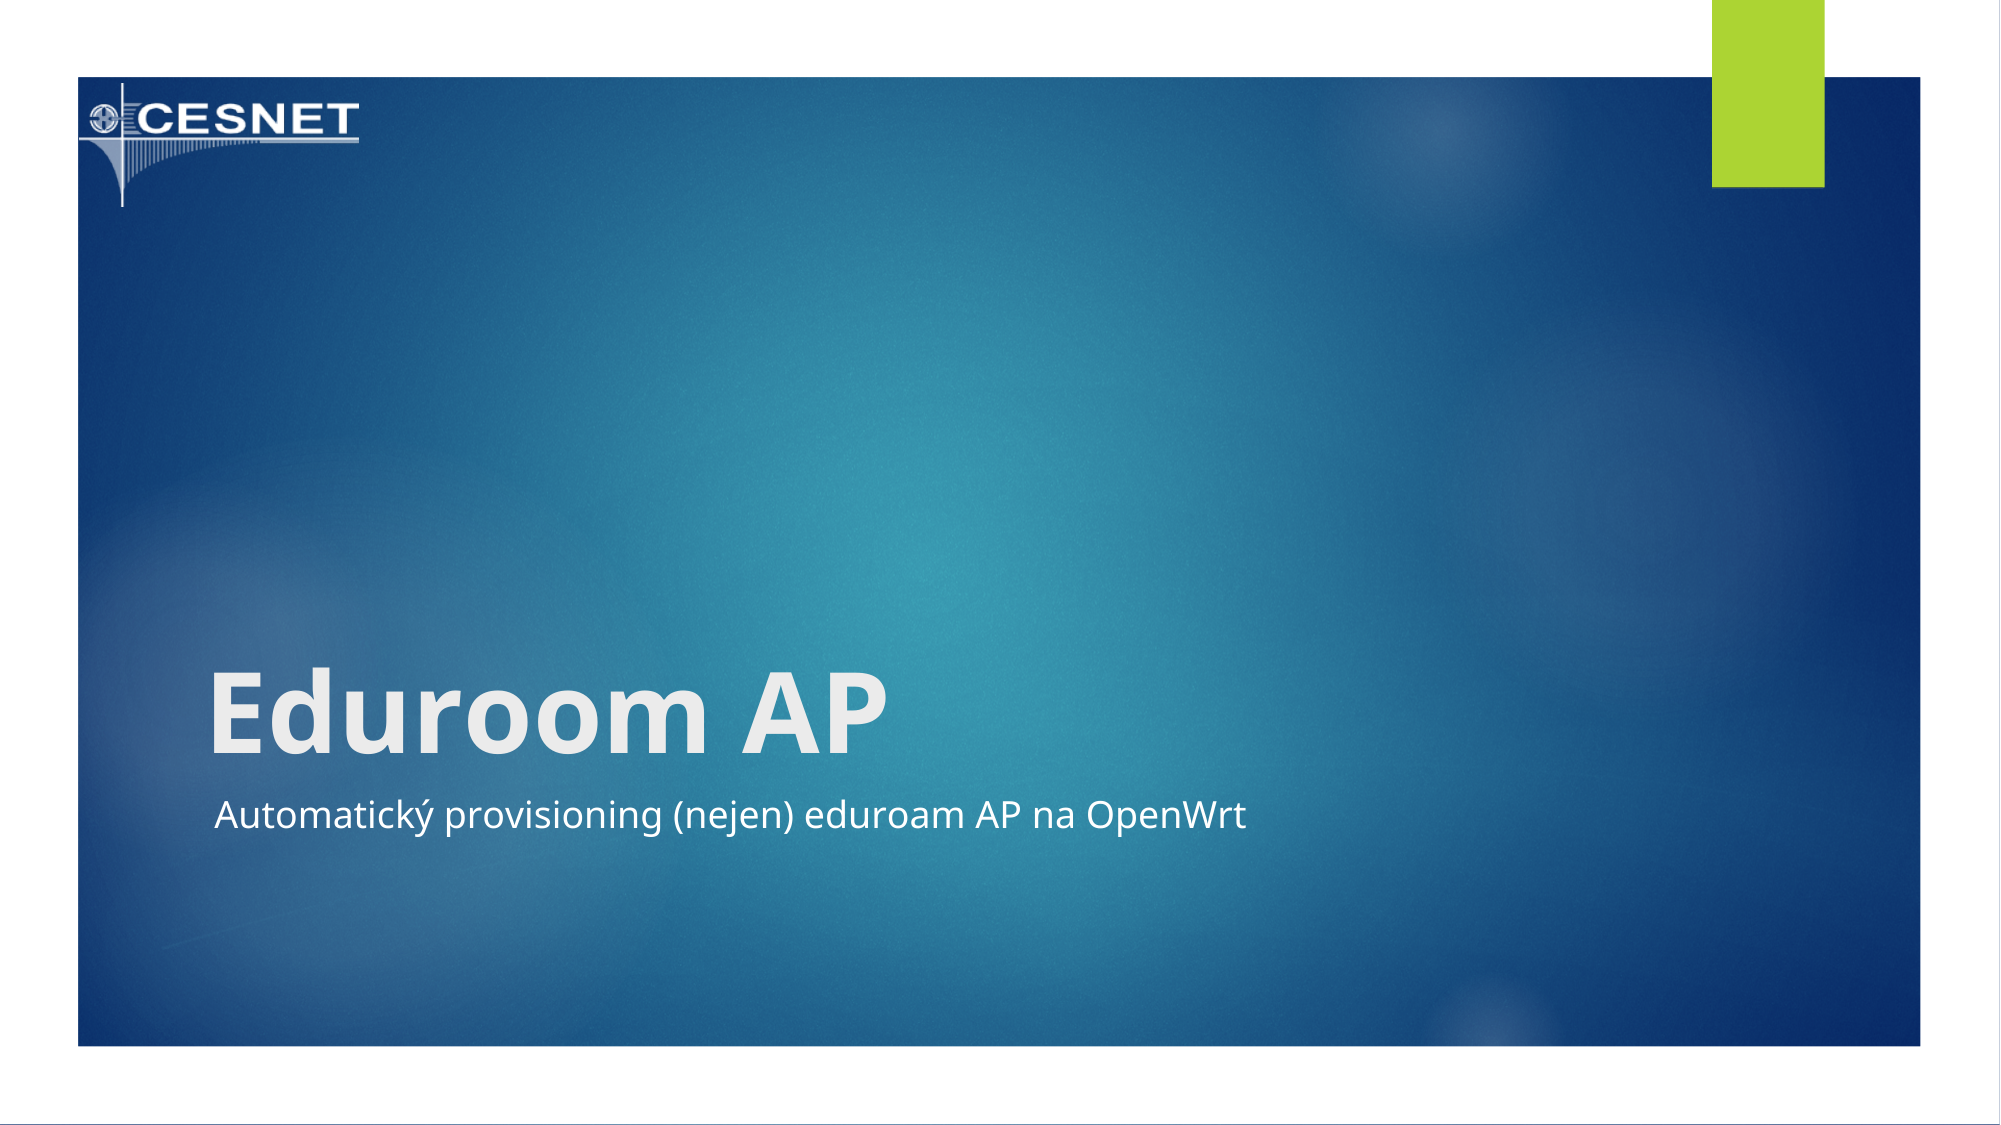

Eduroom AP
 Automatický provisioning (nejen) eduroam AP na OpenWrt